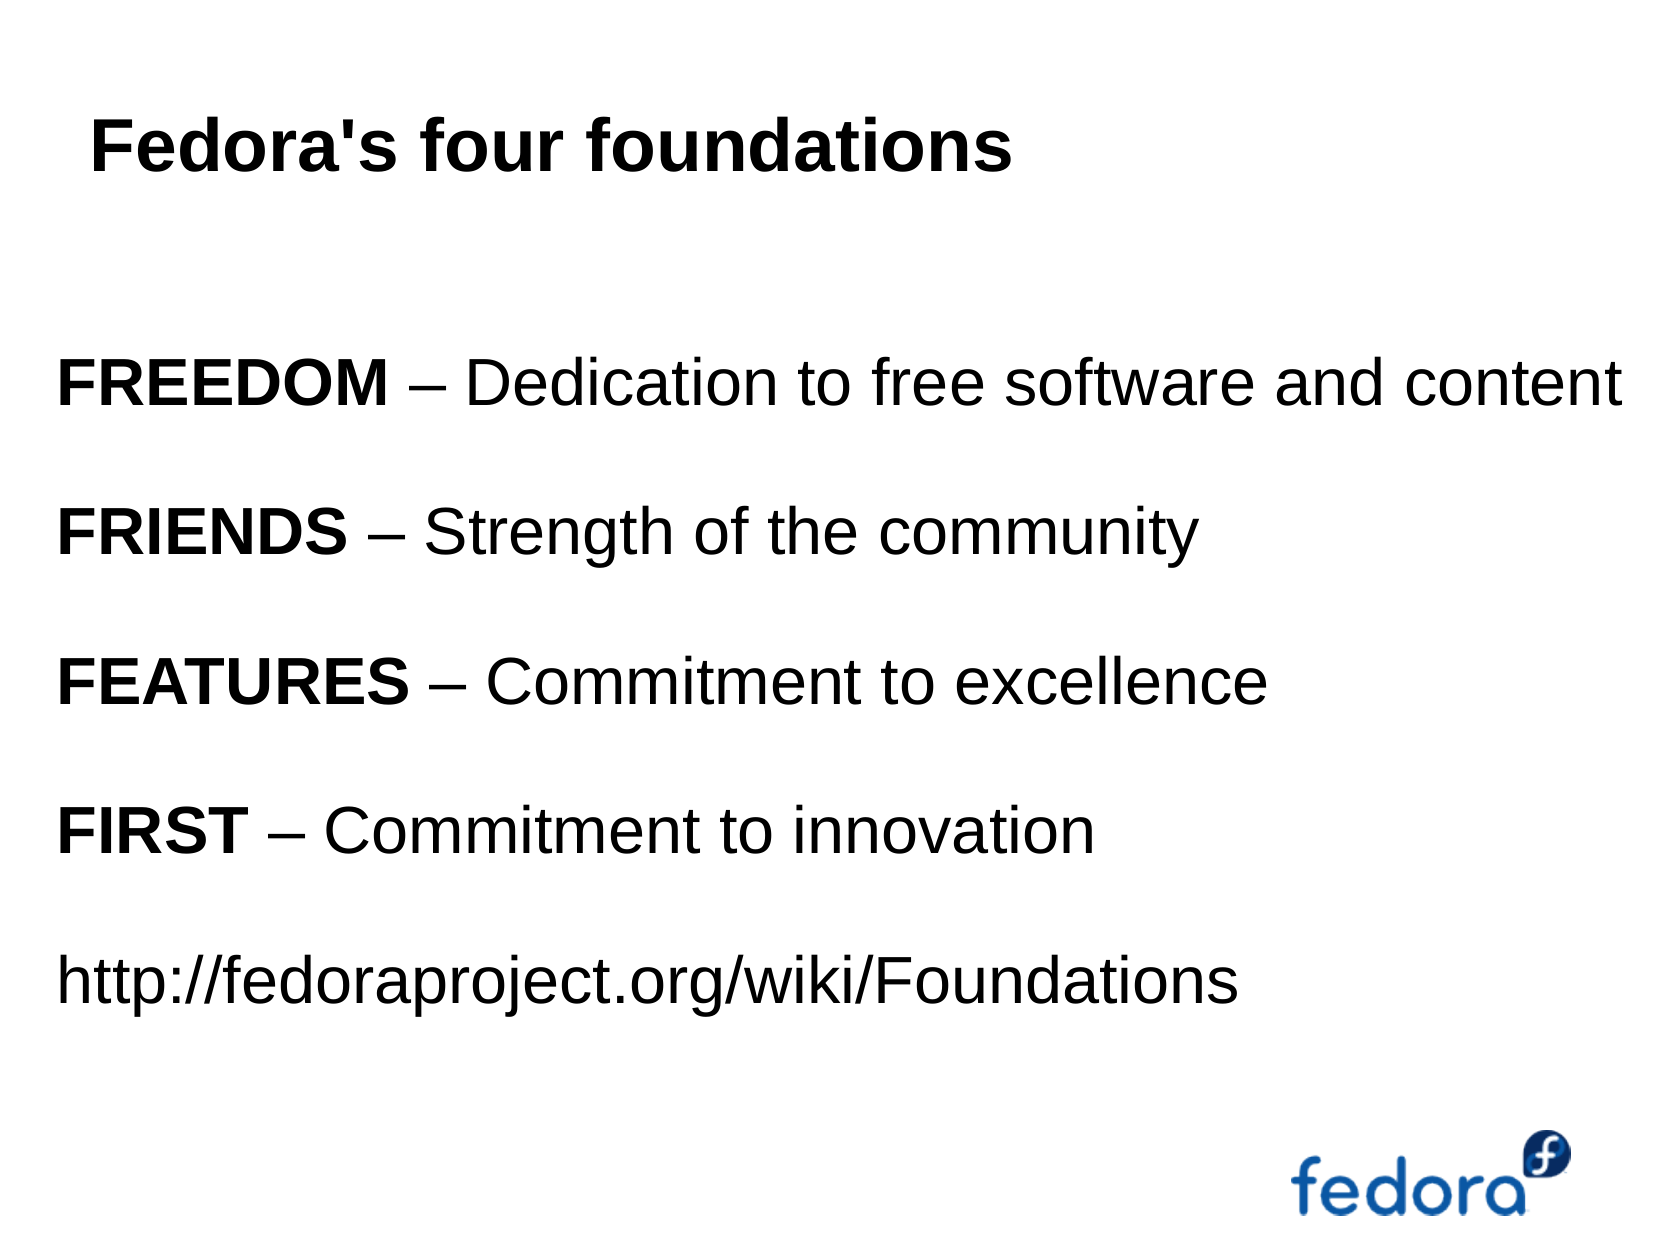

Fedora's four foundations
FREEDOM – Dedication to free software and content
FRIENDS – Strength of the community
FEATURES – Commitment to excellence
FIRST – Commitment to innovation
http://fedoraproject.org/wiki/Foundations